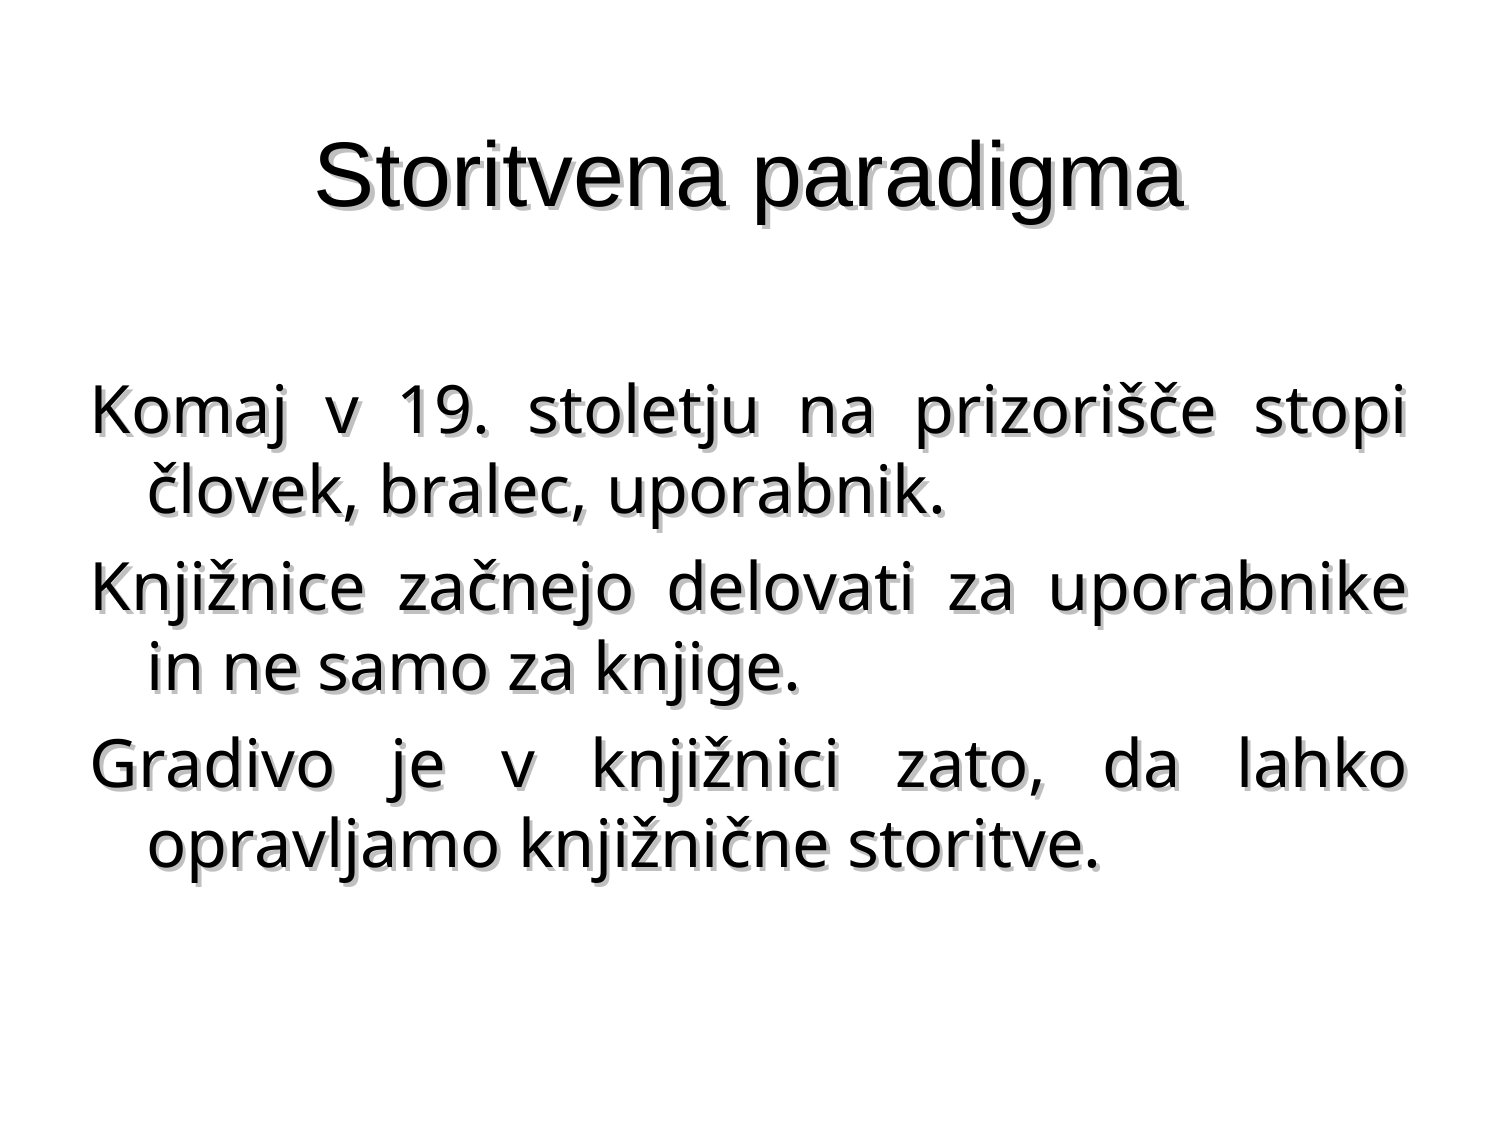

# Storitvena paradigma
Komaj v 19. stoletju na prizorišče stopi človek, bralec, uporabnik.
Knjižnice začnejo delovati za uporabnike in ne samo za knjige.
Gradivo je v knjižnici zato, da lahko opravljamo knjižnične storitve.
4
Oddelek za bibliotekarstvo, informacijsko znanost in knjigarstvo, Filozofska fakulteta